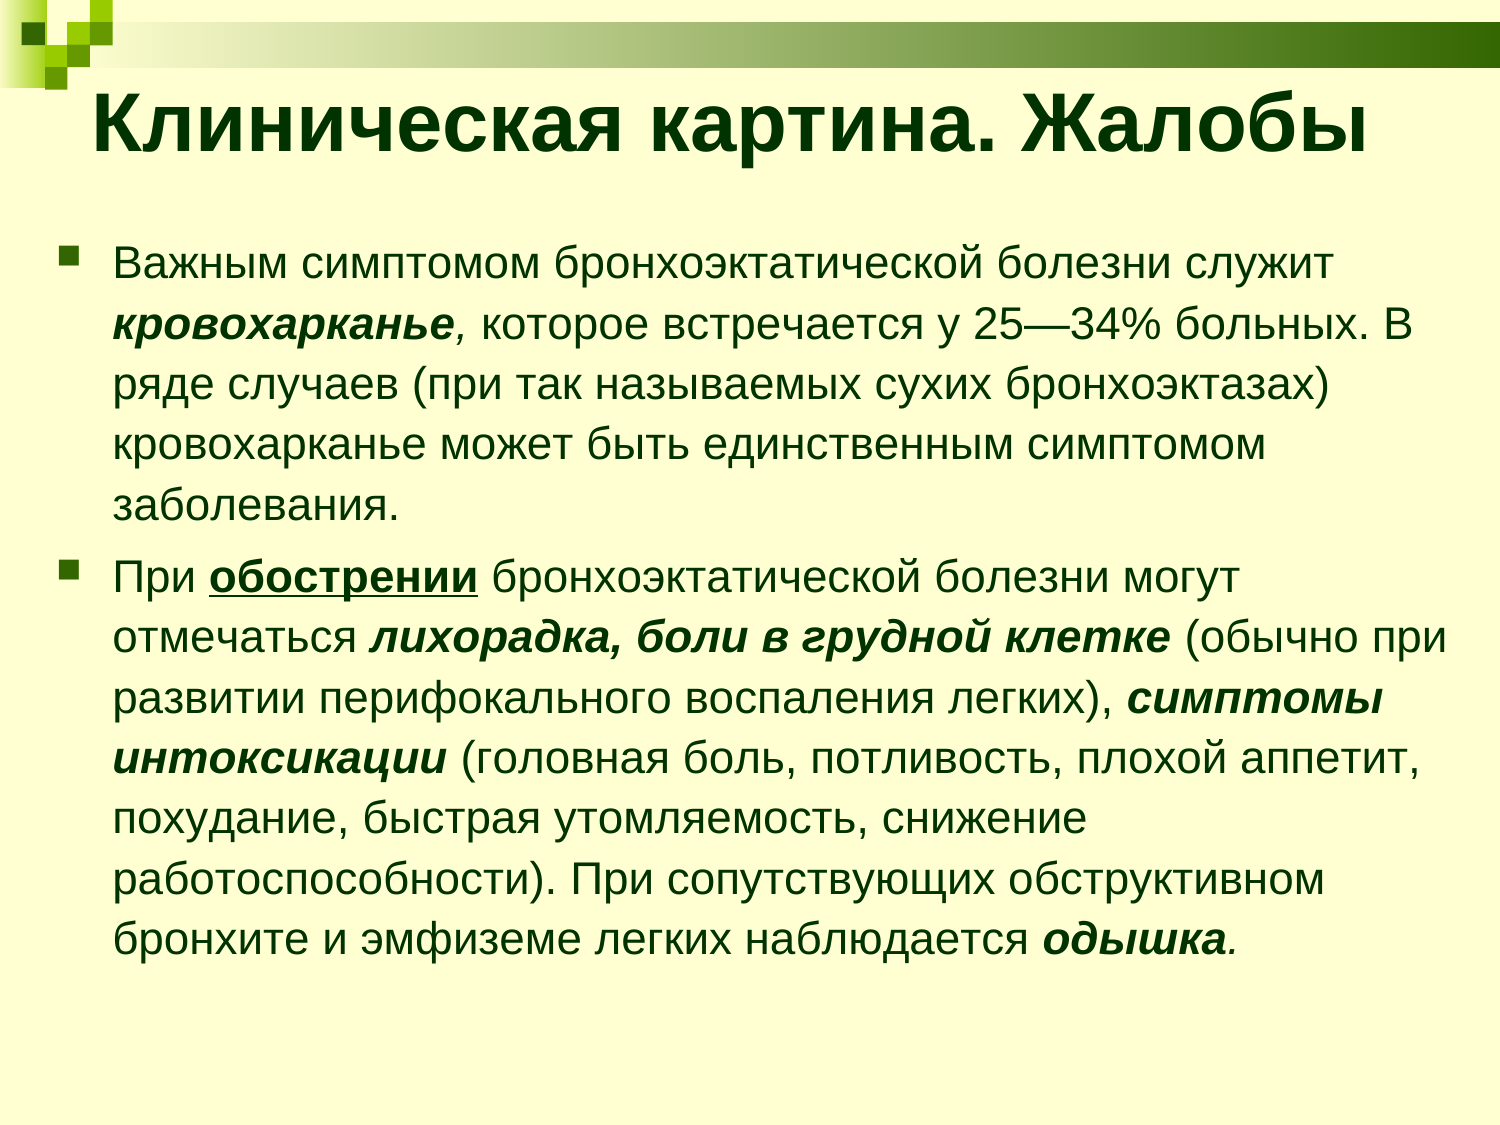

# Клиническая картина. Жалобы
Важным симптомом бронхоэктатической болезни служит кровохарканье, которое встречается у 25—34% больных. В ряде случаев (при так называемых сухих бронхоэктазах) кровохарканье может быть единственным симптомом заболевания.
При обострении бронхоэктатической болезни могут отмечаться лихорадка, боли в грудной клетке (обычно при развитии перифокального воспаления легких), симптомы интоксикации (головная боль, потливость, плохой аппетит, похудание, быстрая утомляемость, снижение работоспособности). При сопутствующих обструктивном бронхите и эмфиземе легких наблюдается одышка.